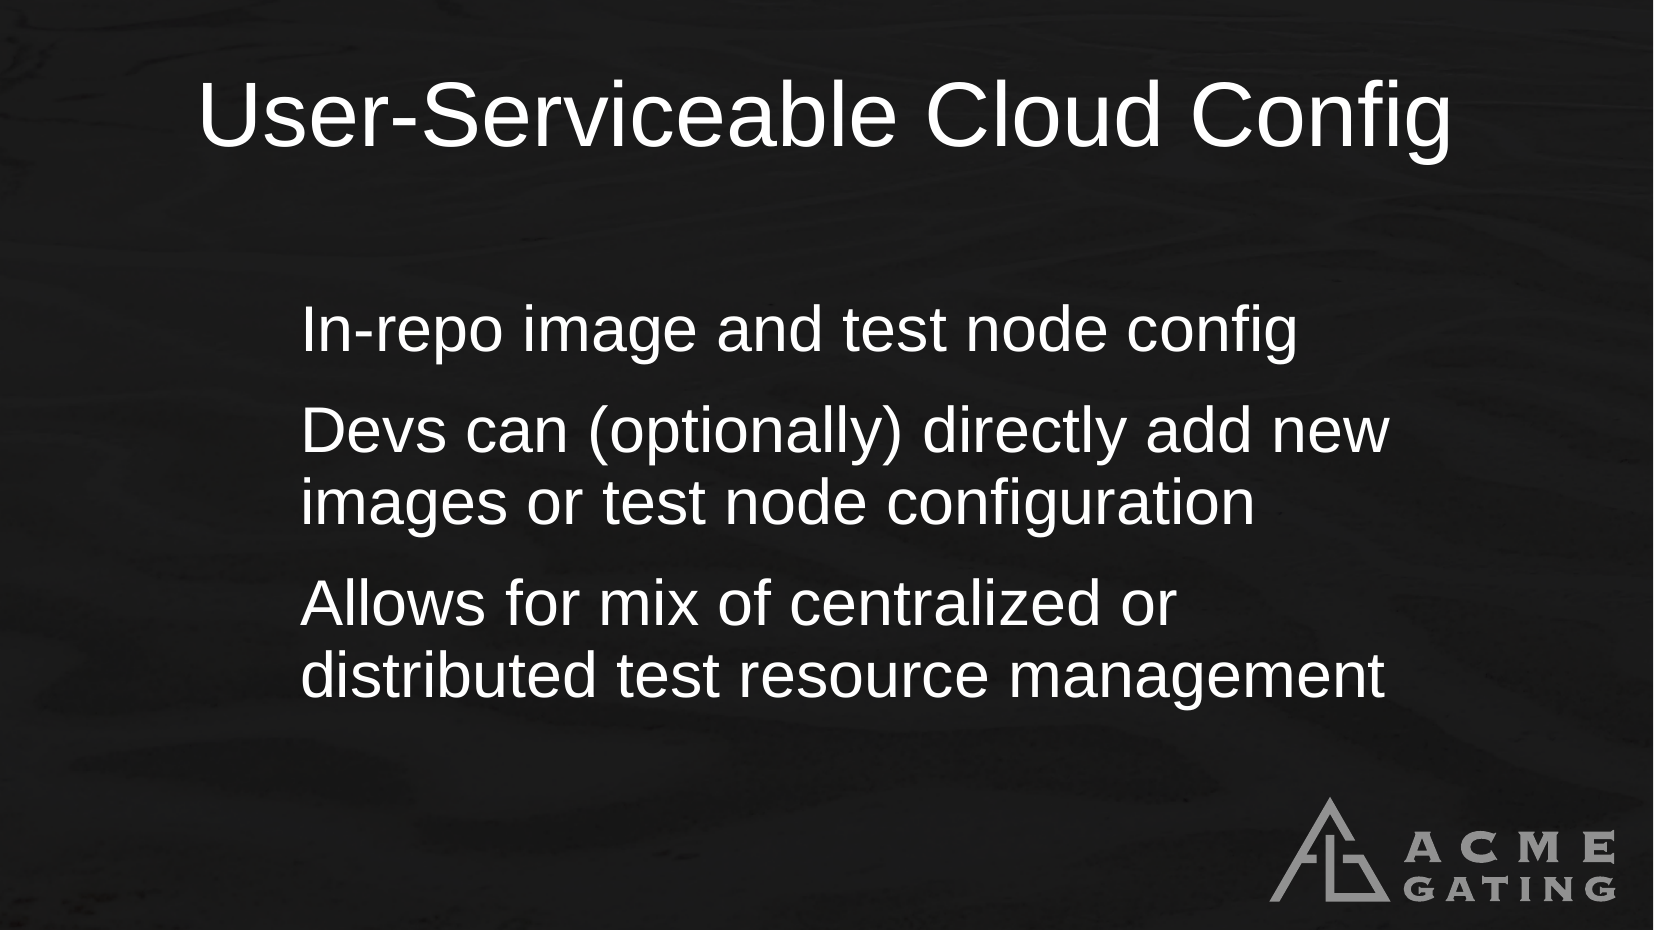

# User-Serviceable Cloud Config
In-repo image and test node config
Devs can (optionally) directly add new images or test node configuration
Allows for mix of centralized or distributed test resource management